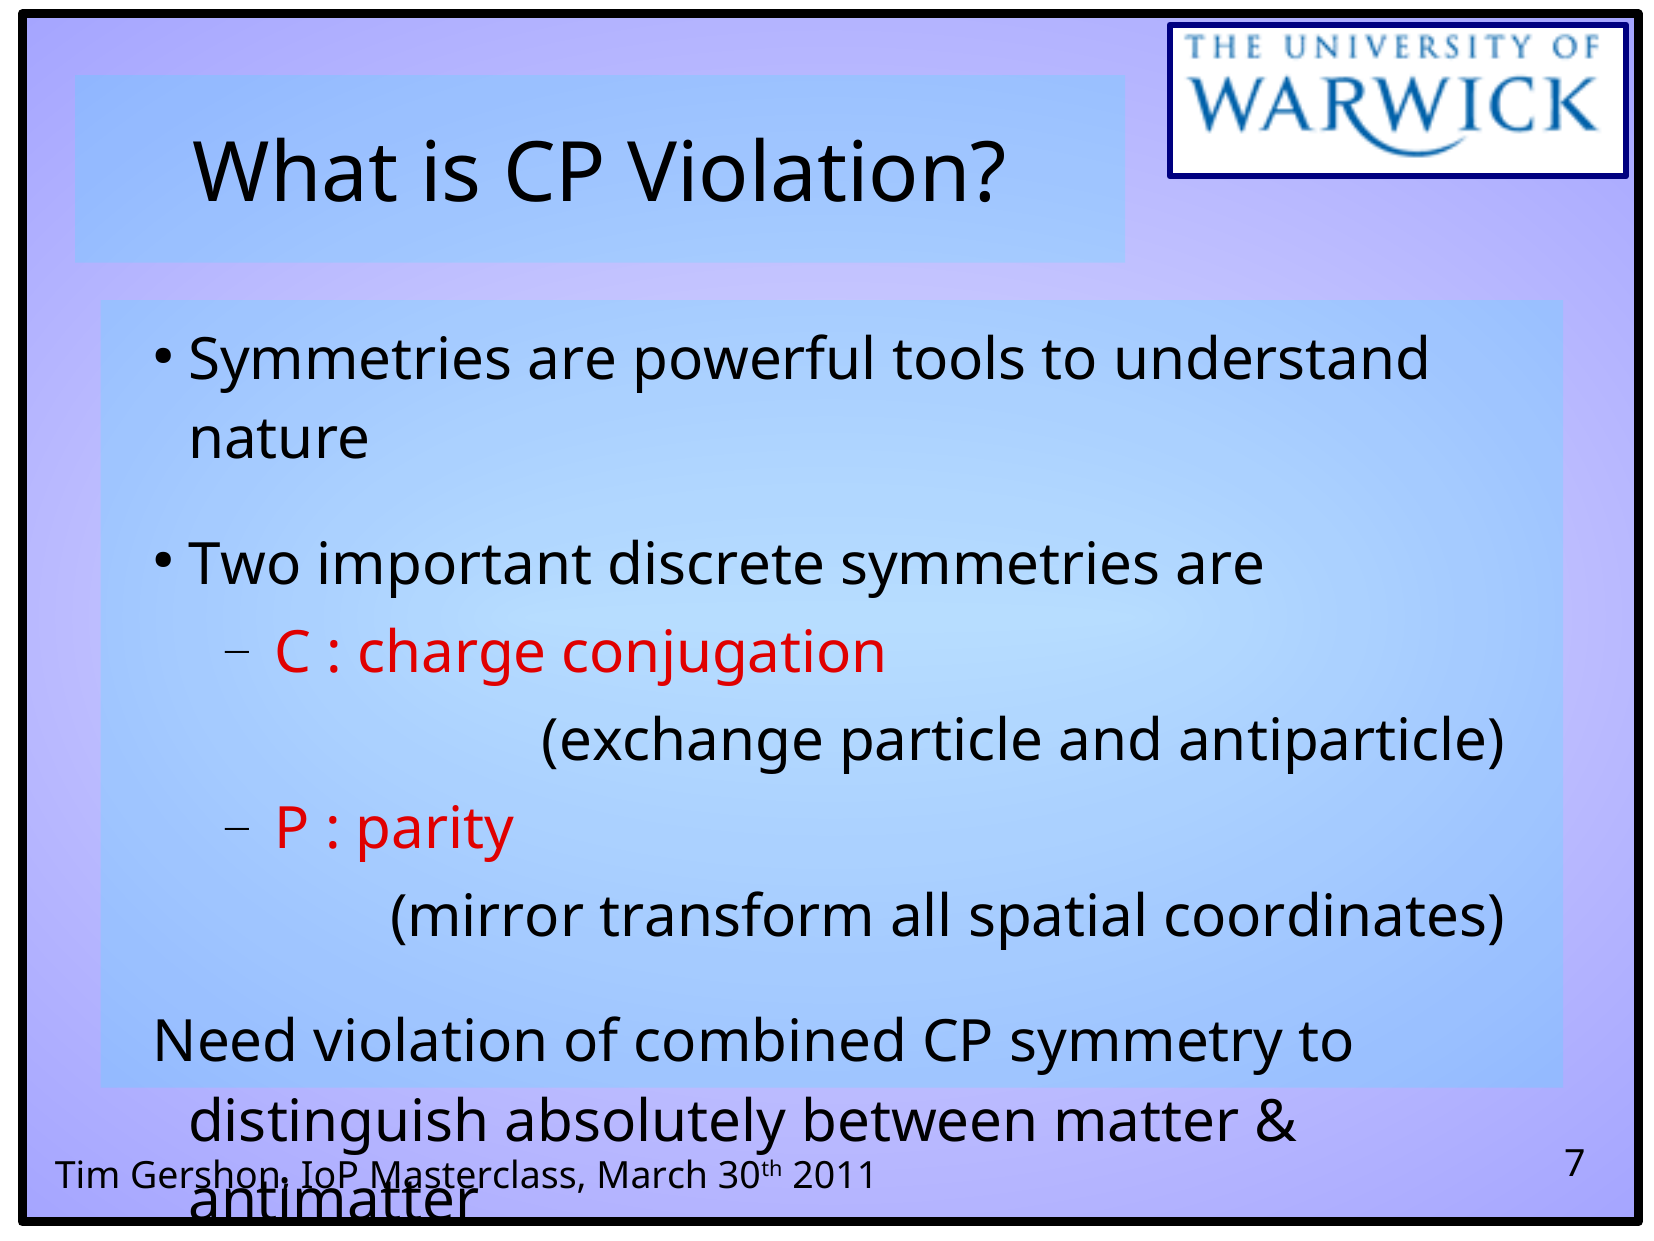

What is CP Violation?
Symmetries are powerful tools to understand nature
Two important discrete symmetries are
 C : charge conjugation
(exchange particle and antiparticle)
 P : parity
(mirror transform all spatial coordinates)
Need violation of combined CP symmetry to distinguish absolutely between matter & antimatter
Tim Gershon, IoP Masterclass, March 30th 2011